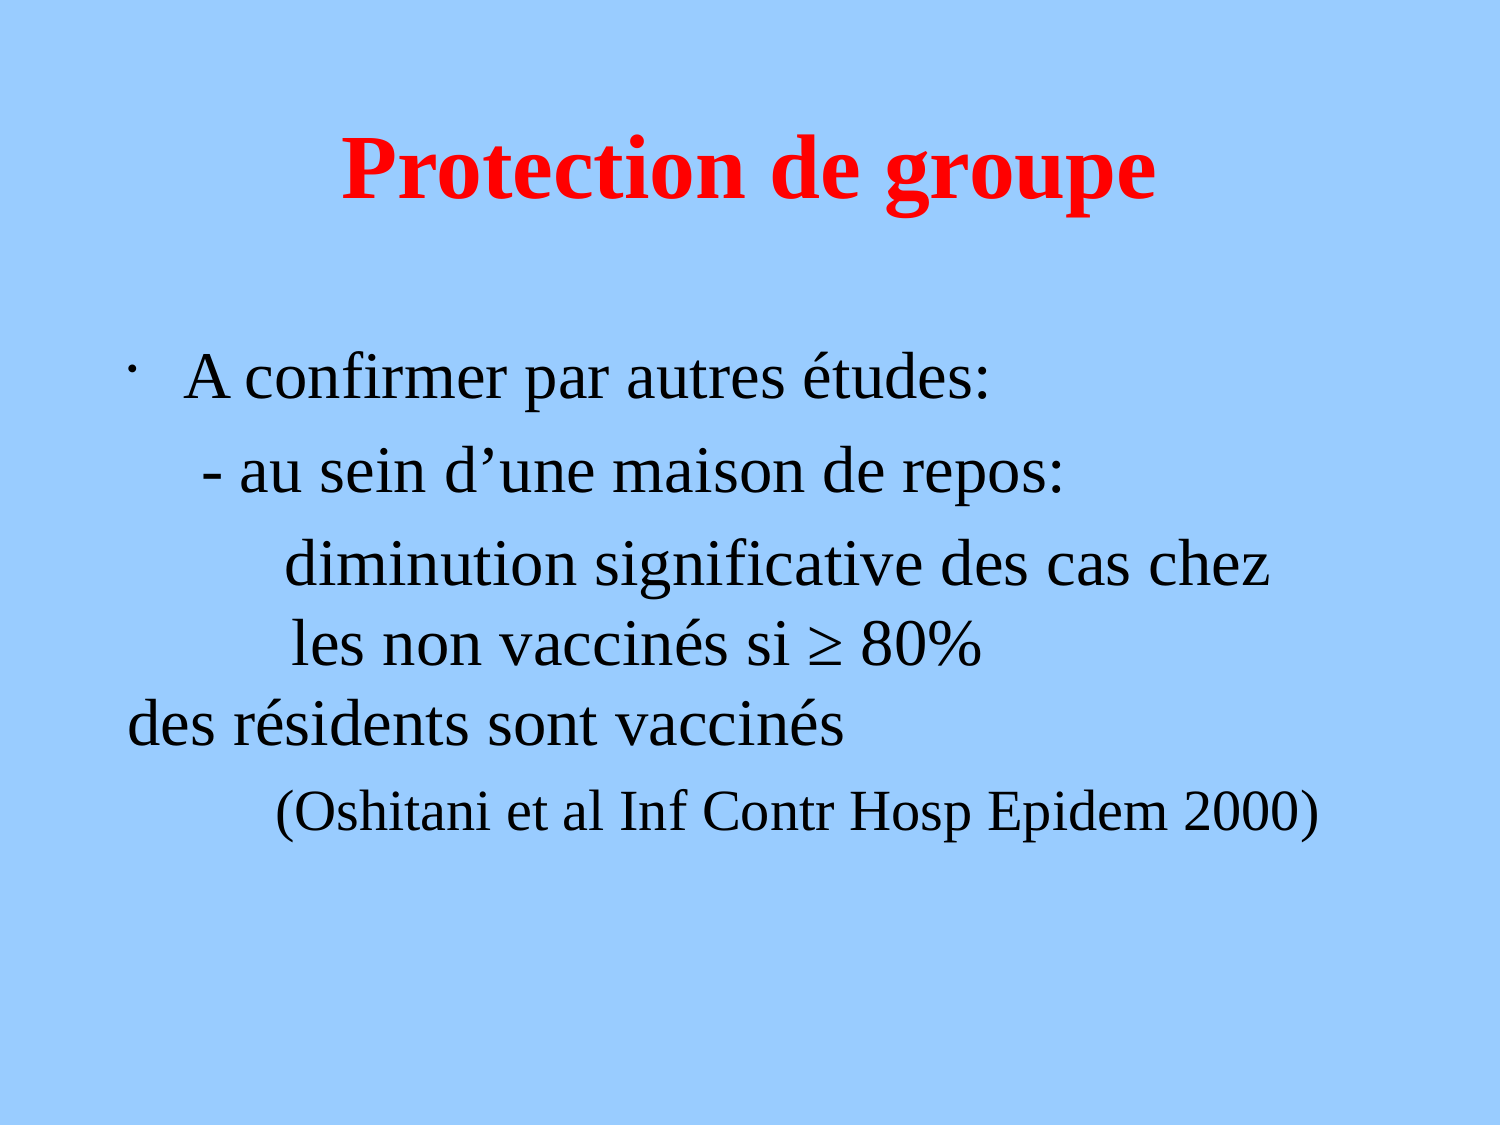

# Protection de groupe
A confirmer par autres études:
 	- au sein d’une maison de repos:
	 diminution significative des cas chez			 les non vaccinés si ≥ 80%		 			des résidents sont vaccinés
		(Oshitani et al Inf Contr Hosp Epidem 2000)